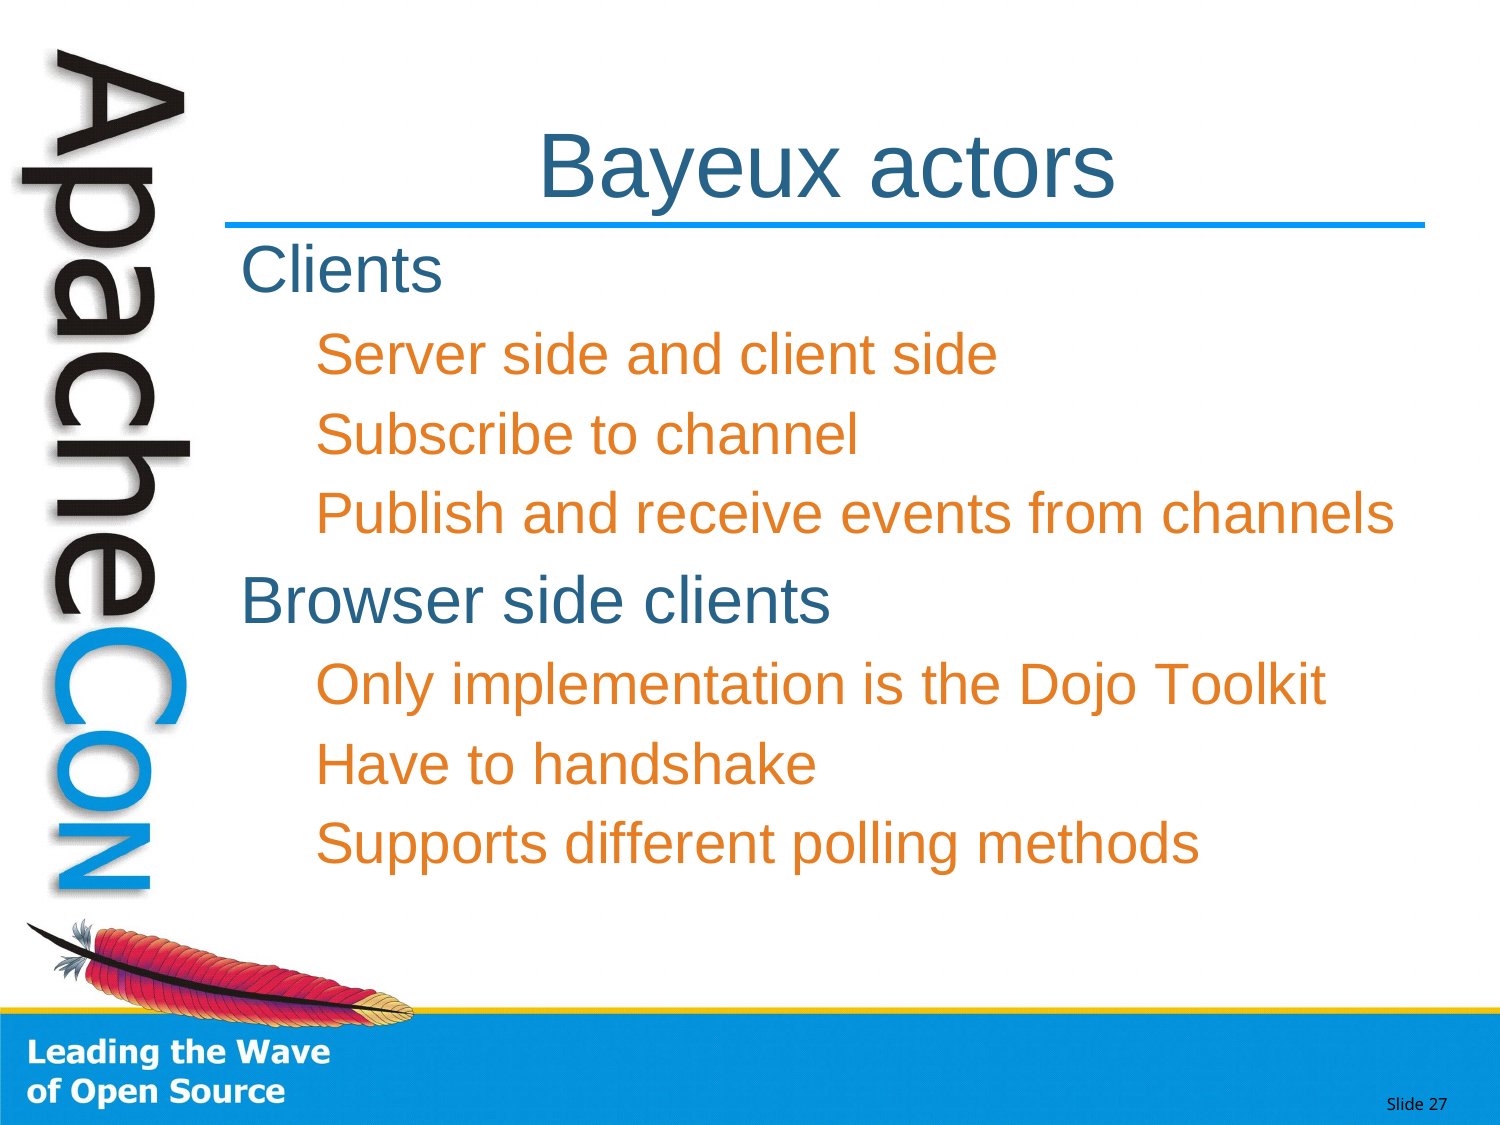

# Bayeux actors
Clients
Server side and client side
Subscribe to channel
Publish and receive events from channels
Browser side clients
Only implementation is the Dojo Toolkit
Have to handshake
Supports different polling methods
Slide